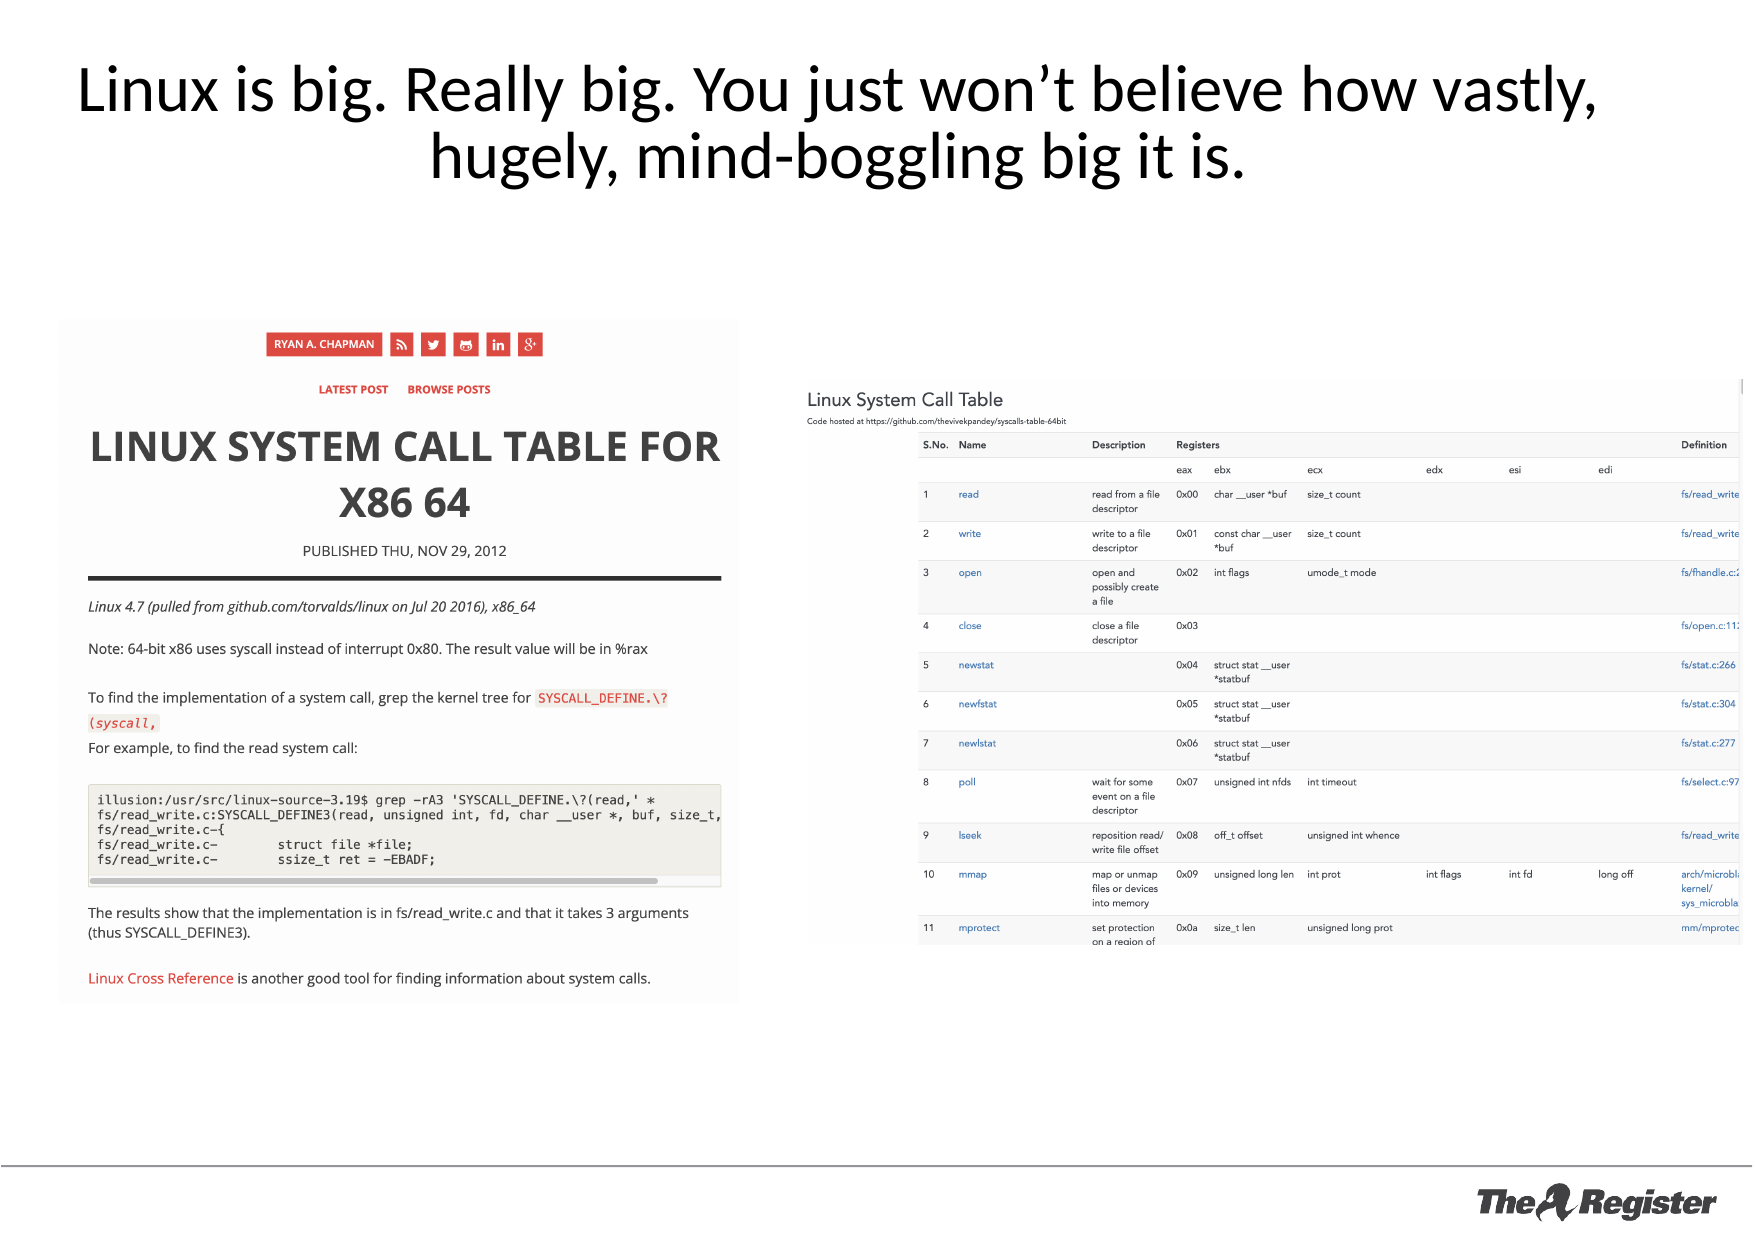

# Linux is big. Really big. You just won’t believe how vastly, hugely, mind-boggling big it is.